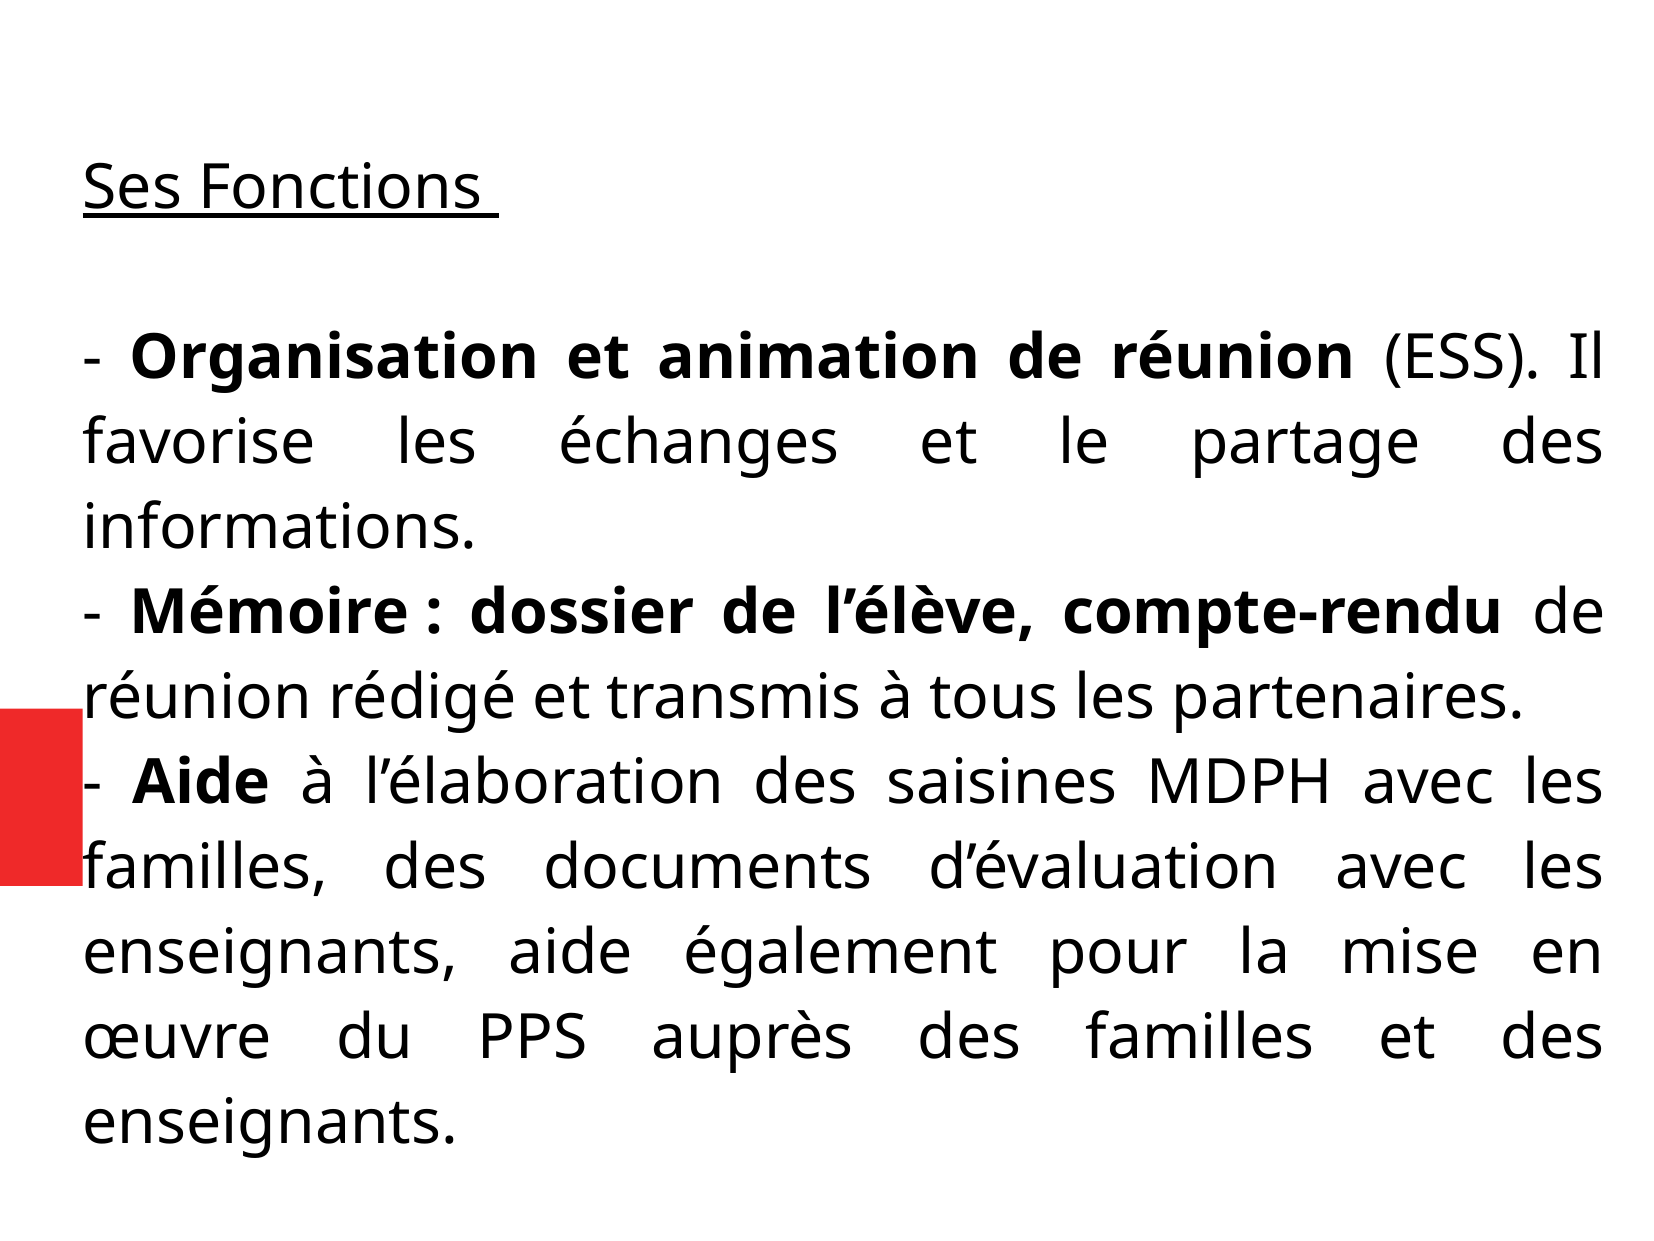

# Ses Fonctions
- Organisation et animation de réunion (ESS). Il favorise les échanges et le partage des informations.
- Mémoire : dossier de l’élève, compte-rendu de réunion rédigé et transmis à tous les partenaires.
- Aide à l’élaboration des saisines MDPH avec les familles, des documents d’évaluation avec les enseignants, aide également pour la mise en œuvre du PPS auprès des familles et des enseignants.